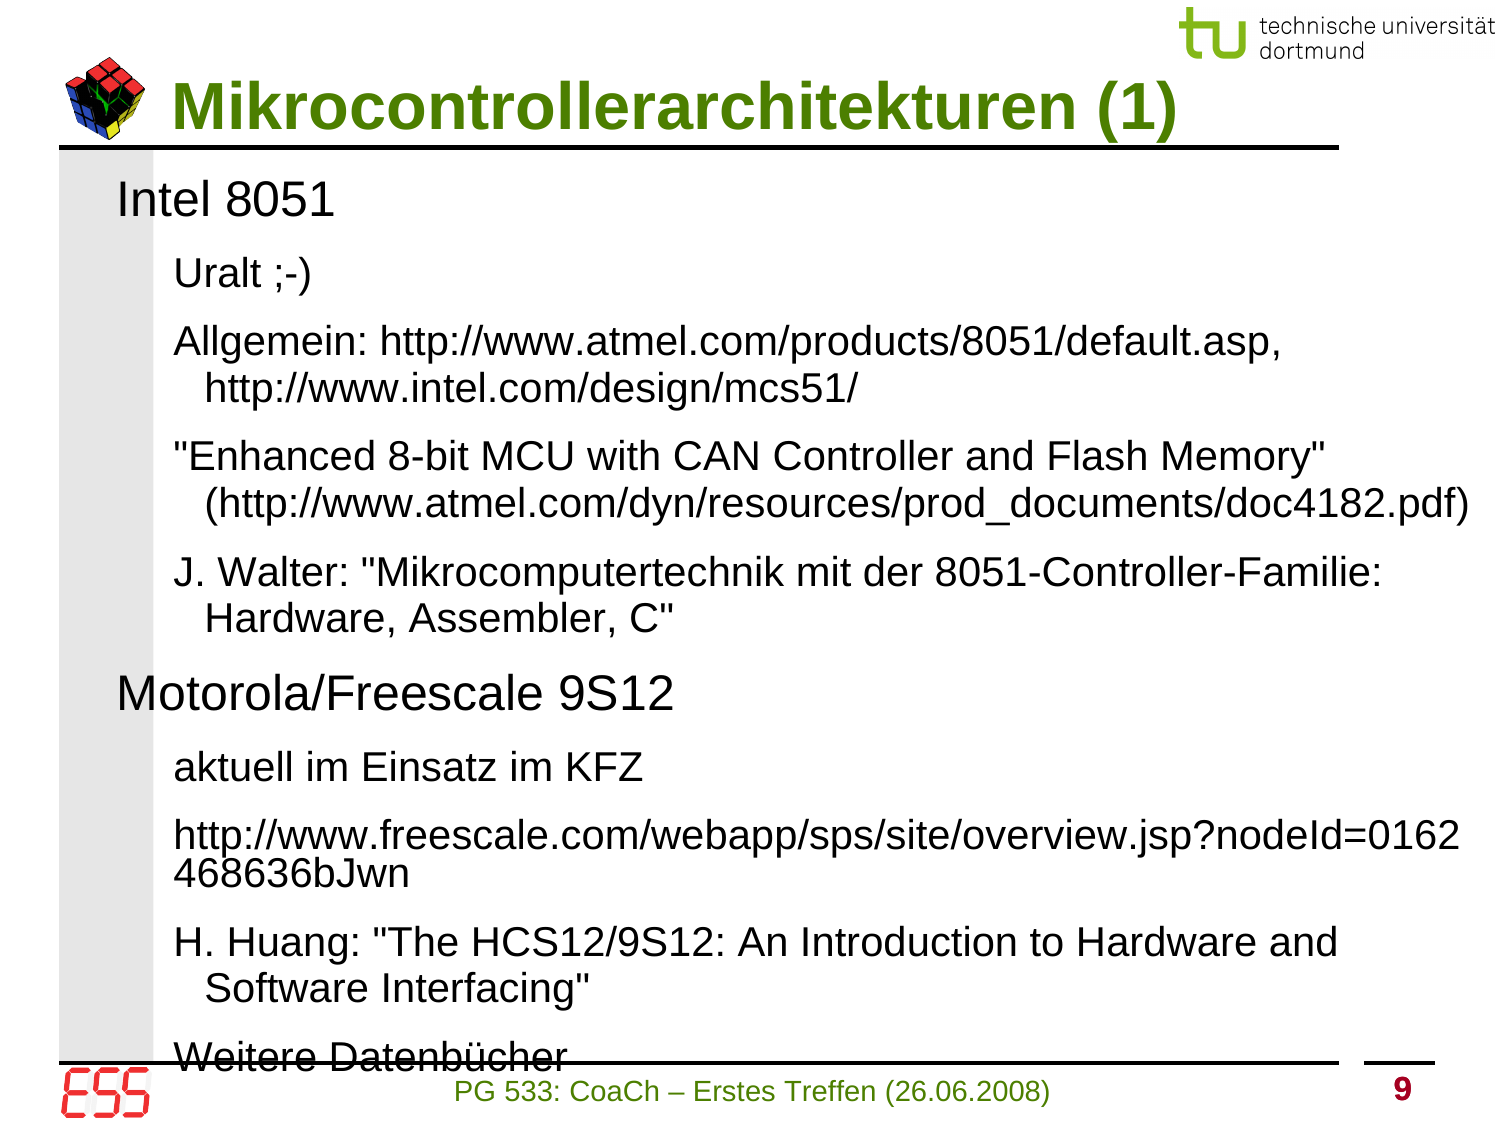

# Mikrocontrollerarchitekturen (1)
Intel 8051
Uralt ;-)
Allgemein: http://www.atmel.com/products/8051/default.asp, http://www.intel.com/design/mcs51/
"Enhanced 8-bit MCU with CAN Controller and Flash Memory"
(http://www.atmel.com/dyn/resources/prod_documents/doc4182.pdf)
J. Walter: "Mikrocomputertechnik mit der 8051-Controller-Familie: Hardware, Assembler, C"
Motorola/Freescale 9S12
aktuell im Einsatz im KFZ
http://www.freescale.com/webapp/sps/site/overview.jsp?nodeId=0162468636bJwn
H. Huang: "The HCS12/9S12: An Introduction to Hardware and Software Interfacing"
Weitere Datenbücher